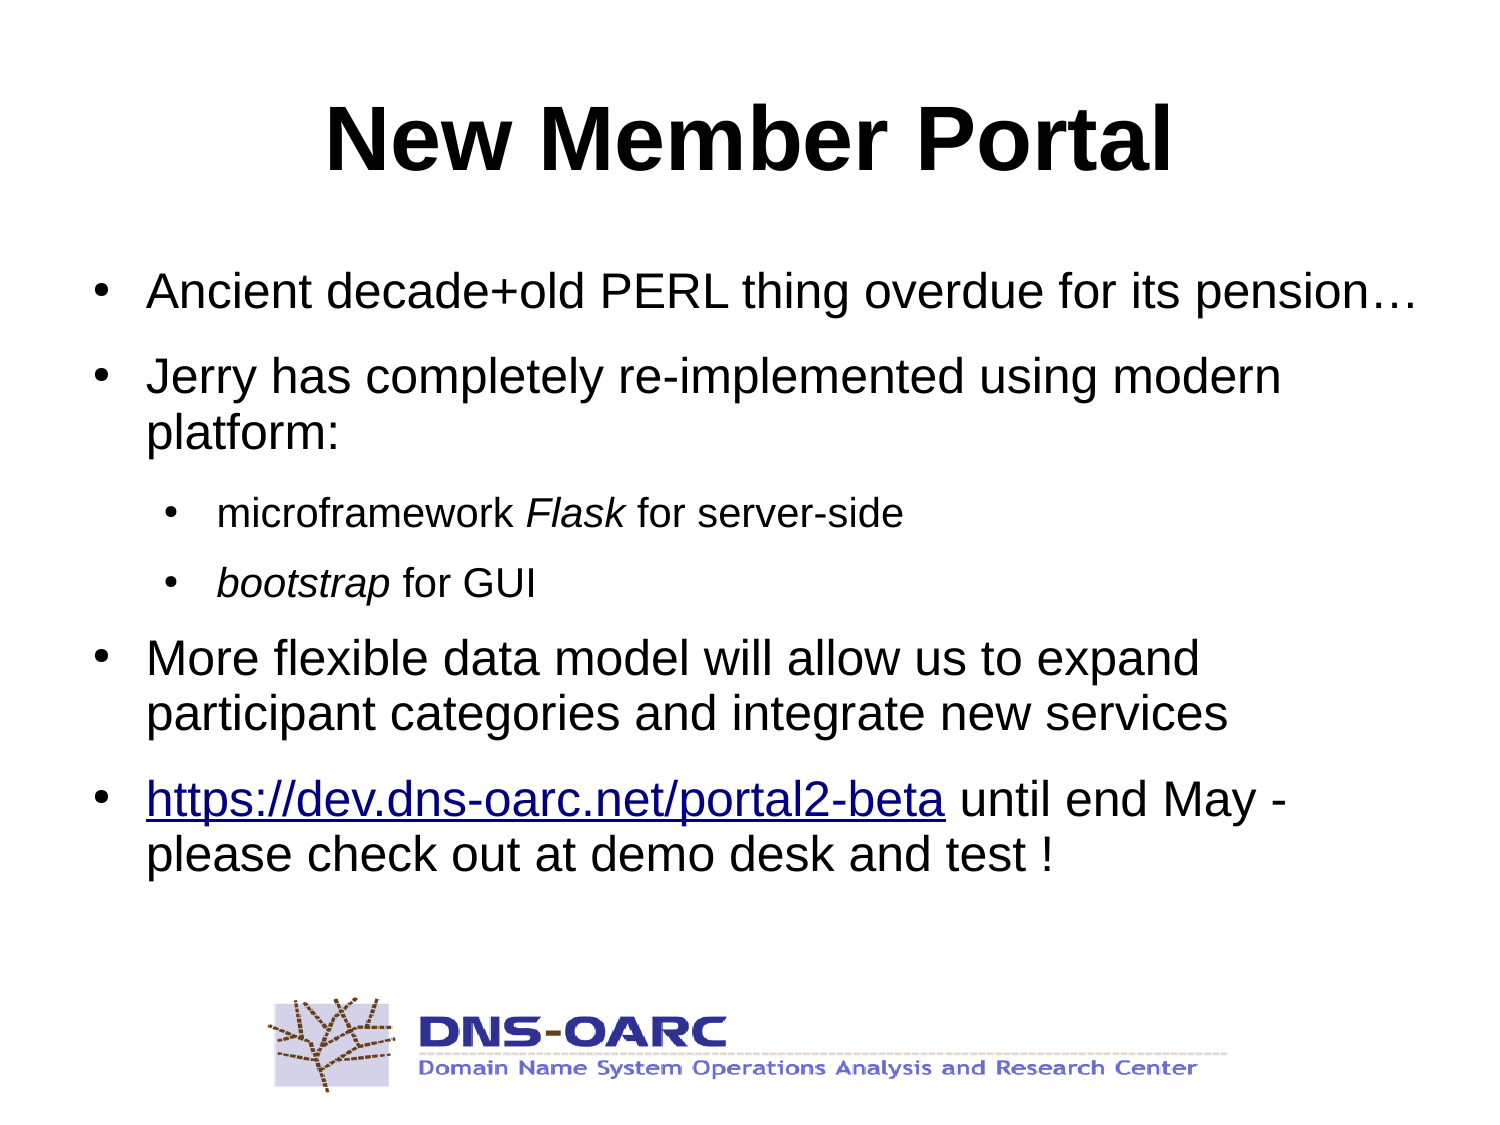

# New Member Portal
Ancient decade+old PERL thing overdue for its pension…
Jerry has completely re-implemented using modern platform:
microframework Flask for server-side
bootstrap for GUI
More flexible data model will allow us to expand participant categories and integrate new services
https://dev.dns-oarc.net/portal2-beta until end May -
please check out at demo desk and test !